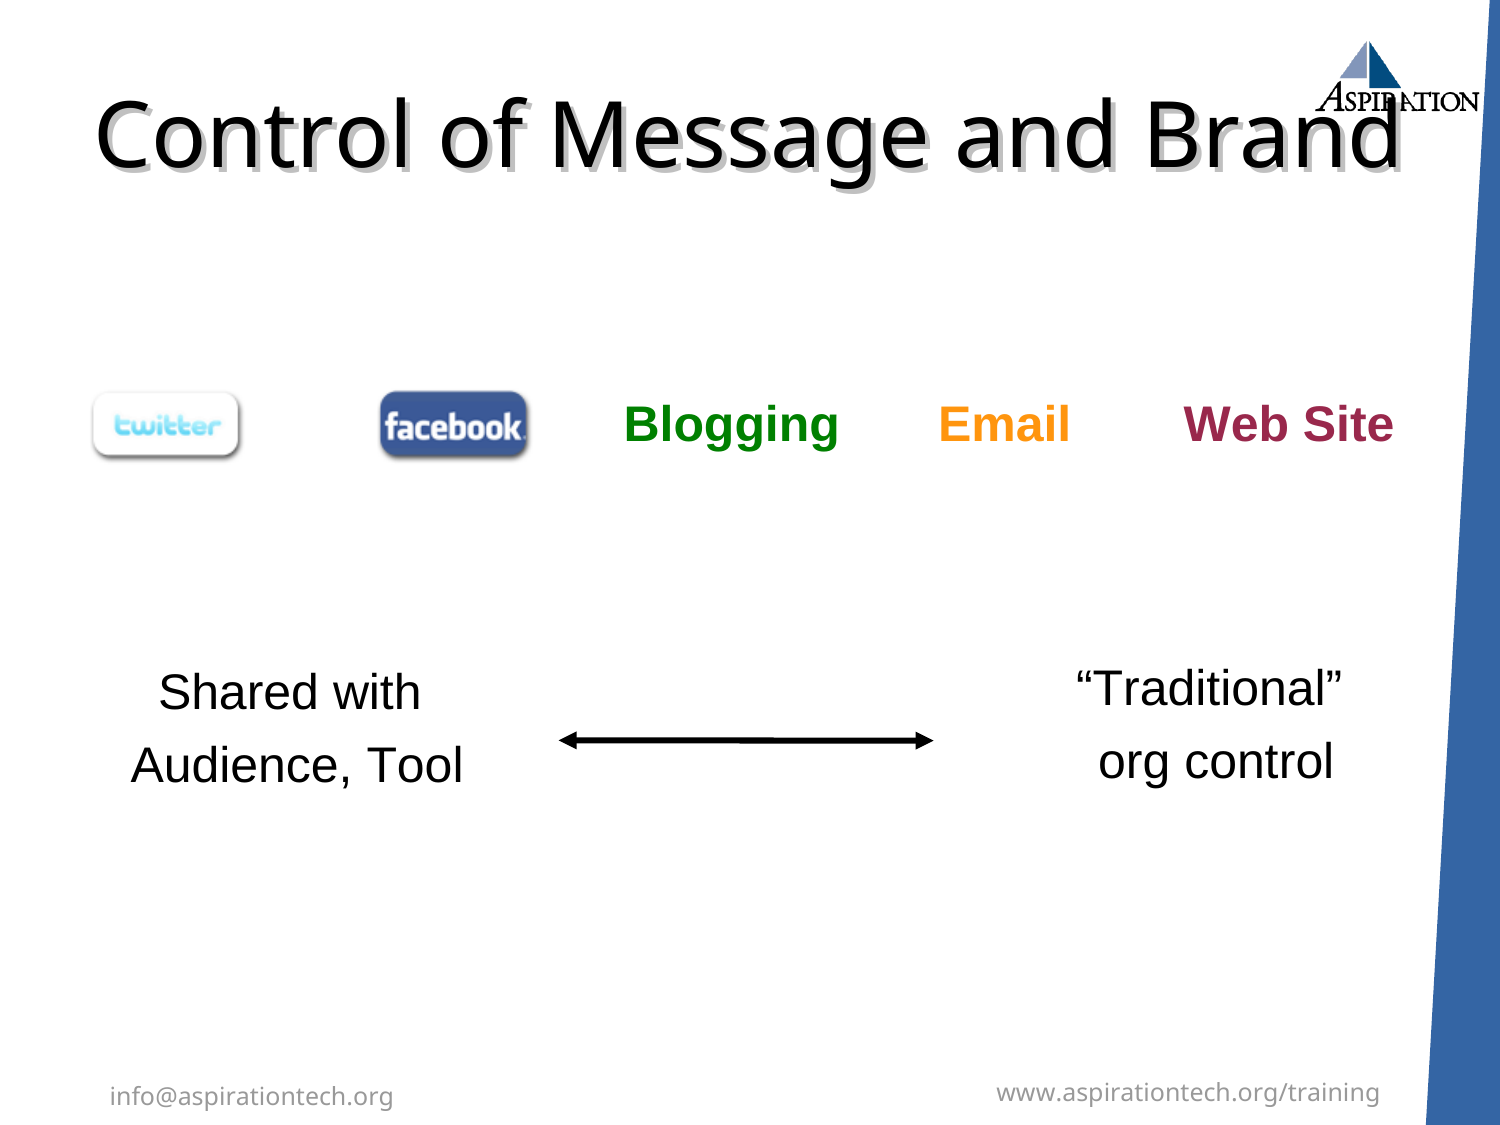

# Control of Message and Brand
Blogging Email Web Site
“Traditional”
org control
Shared with
Audience, Tool